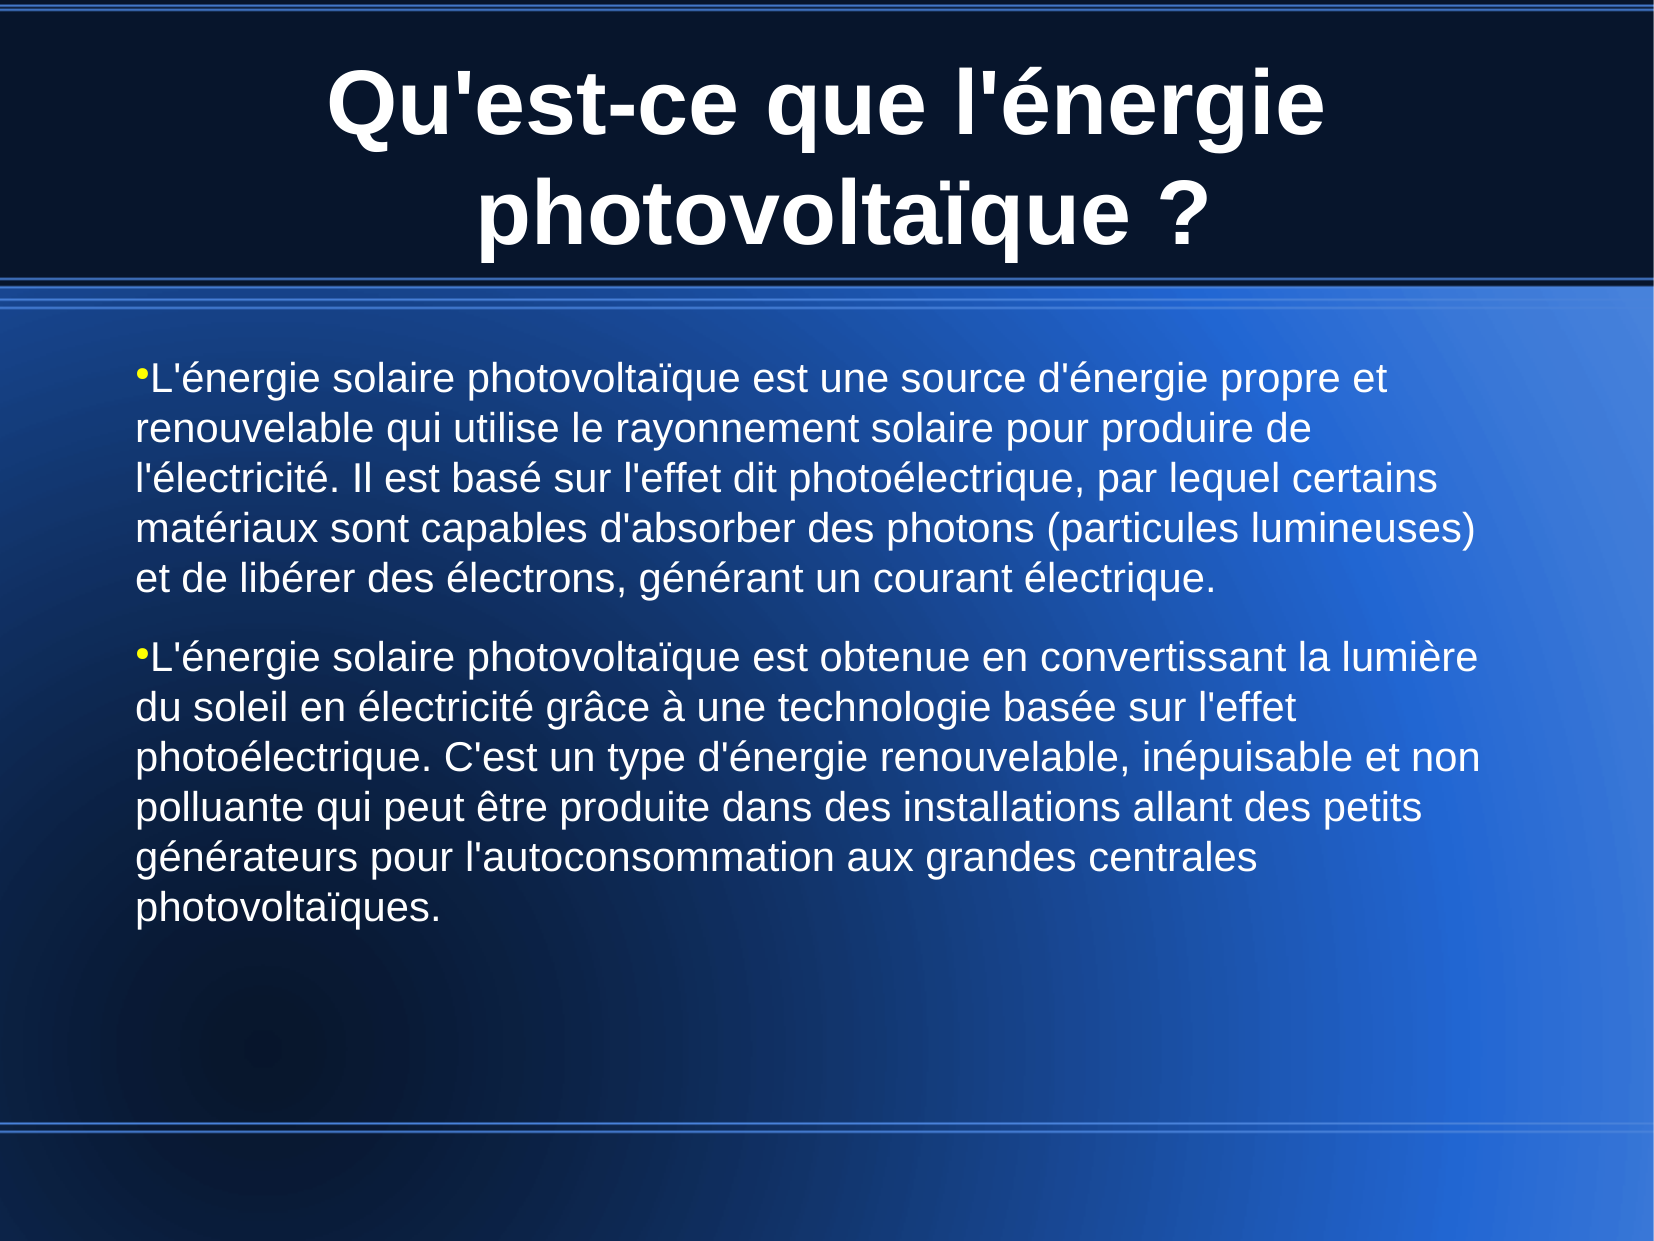

# Qu'est-ce que l'énergie photovoltaïque ?
L'énergie solaire photovoltaïque est une source d'énergie propre et renouvelable qui utilise le rayonnement solaire pour produire de l'électricité. Il est basé sur l'effet dit photoélectrique, par lequel certains matériaux sont capables d'absorber des photons (particules lumineuses) et de libérer des électrons, générant un courant électrique.
L'énergie solaire photovoltaïque est obtenue en convertissant la lumière du soleil en électricité grâce à une technologie basée sur l'effet photoélectrique. C'est un type d'énergie renouvelable, inépuisable et non polluante qui peut être produite dans des installations allant des petits générateurs pour l'autoconsommation aux grandes centrales photovoltaïques.